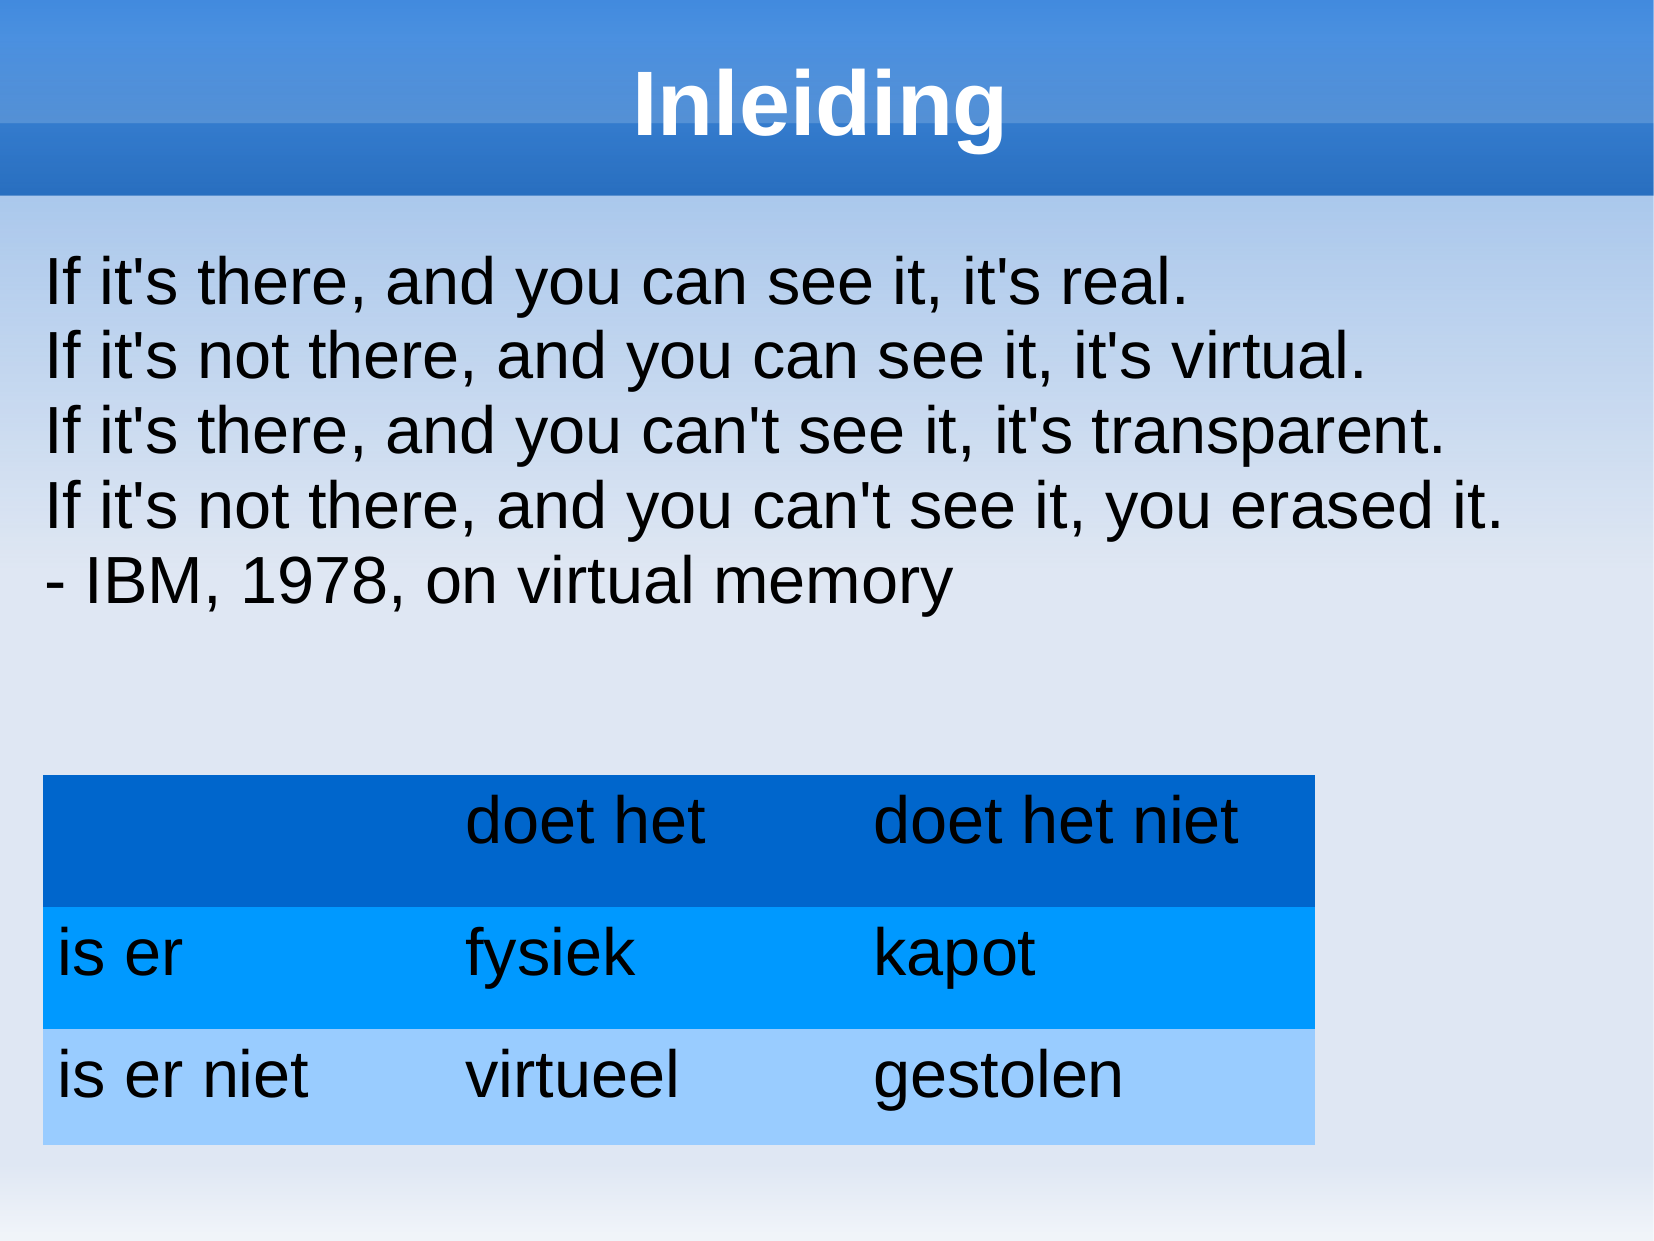

# Inleiding
If it's there, and you can see it, it's real.
If it's not there, and you can see it, it's virtual.
If it's there, and you can't see it, it's transparent.
If it's not there, and you can't see it, you erased it.
- IBM, 1978, on virtual memory
| | doet het | doet het niet |
| --- | --- | --- |
| is er | fysiek | kapot |
| is er niet | virtueel | gestolen |